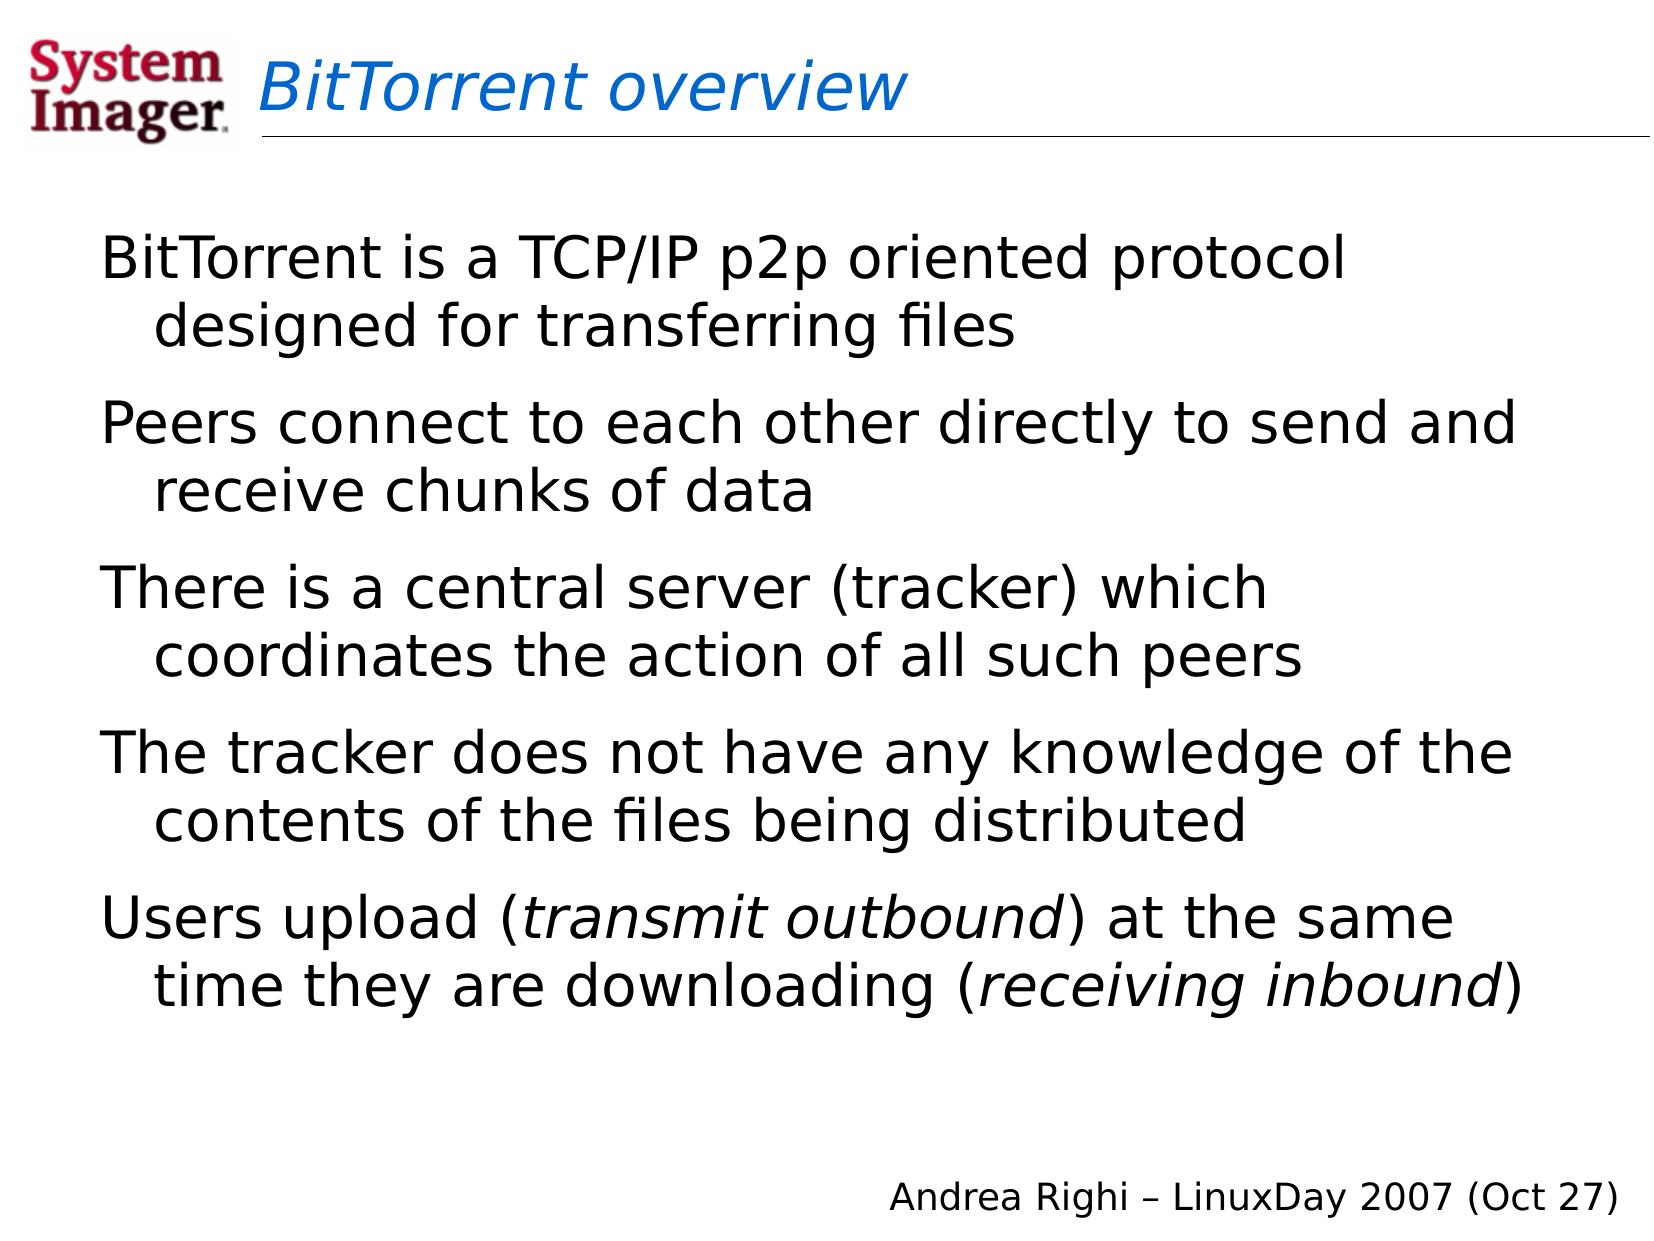

# BitTorrent overview
BitTorrent is a TCP/IP p2p oriented protocol designed for transferring files
Peers connect to each other directly to send and receive chunks of data
There is a central server (tracker) which coordinates the action of all such peers
The tracker does not have any knowledge of the contents of the files being distributed
Users upload (transmit outbound) at the same time they are downloading (receiving inbound)